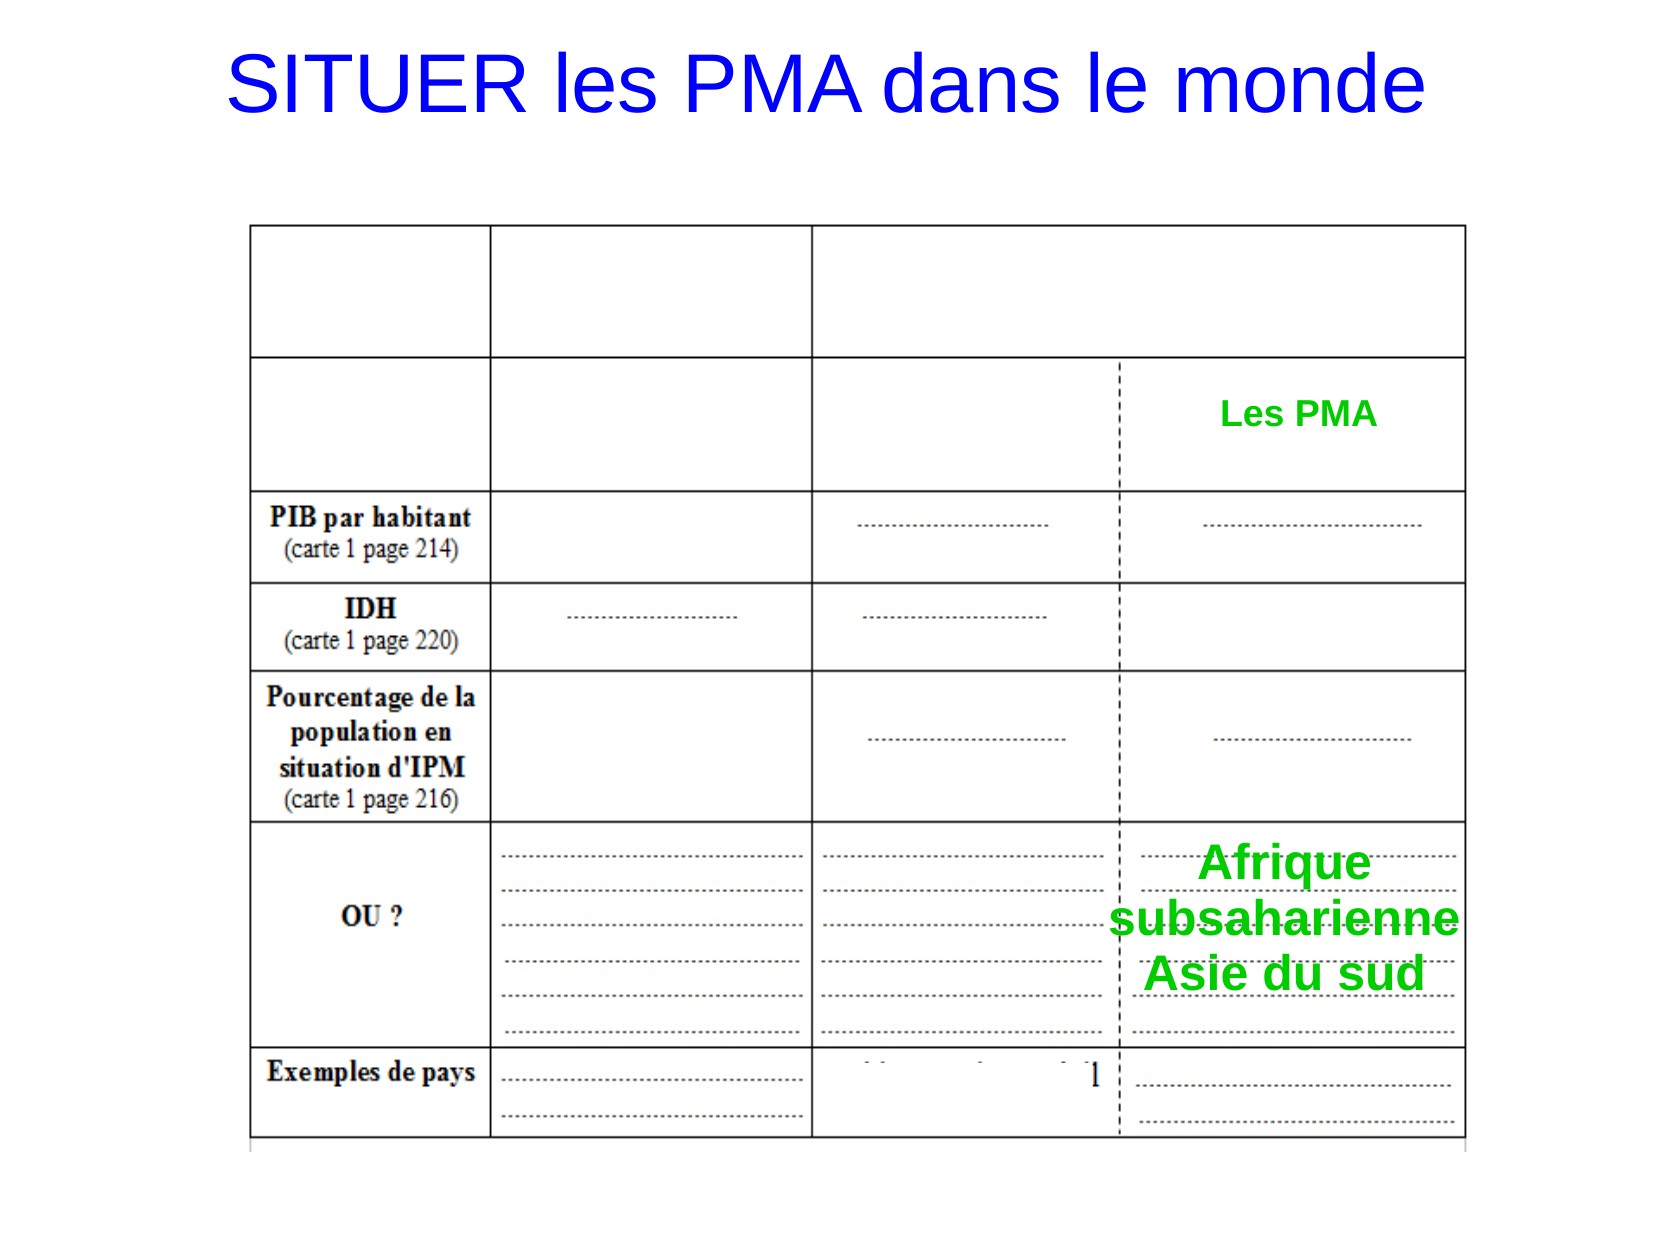

SITUER les PMA dans le monde
Les PMA
Afrique subsaharienne
Asie du sud